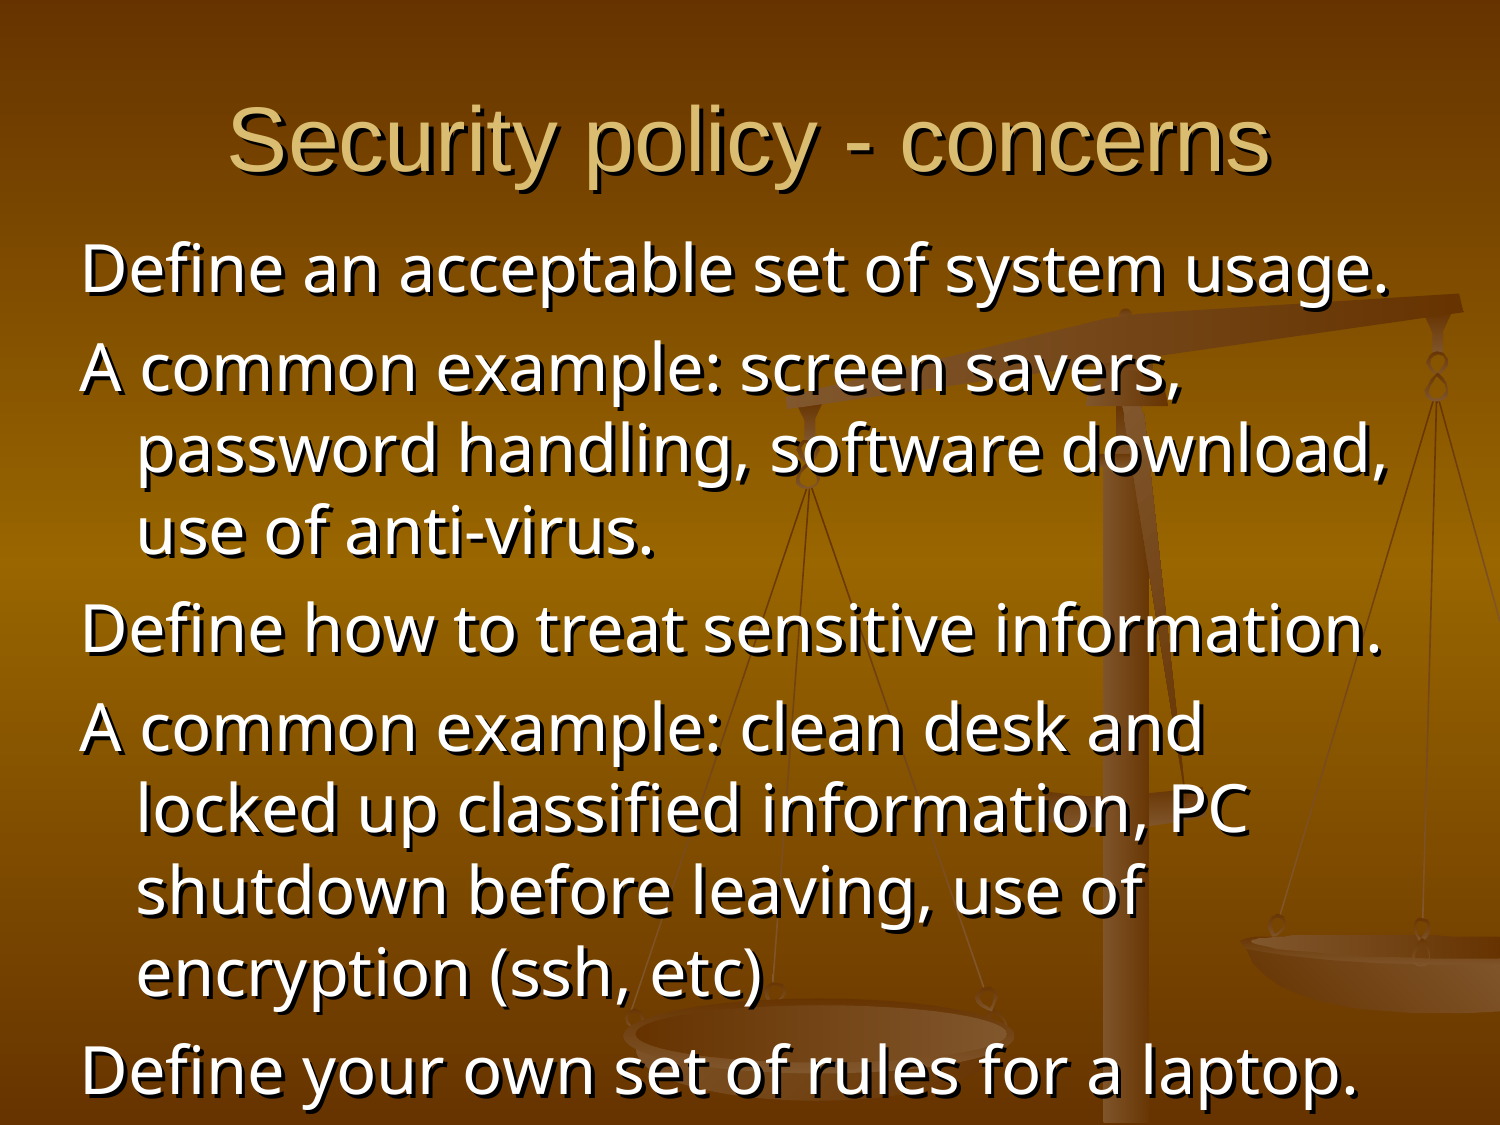

# Security policy - concerns
Define an acceptable set of system usage.
A common example: screen savers, password handling, software download, use of anti-virus.
Define how to treat sensitive information.
A common example: clean desk and locked up classified information, PC shutdown before leaving, use of encryption (ssh, etc)
Define your own set of rules for a laptop.